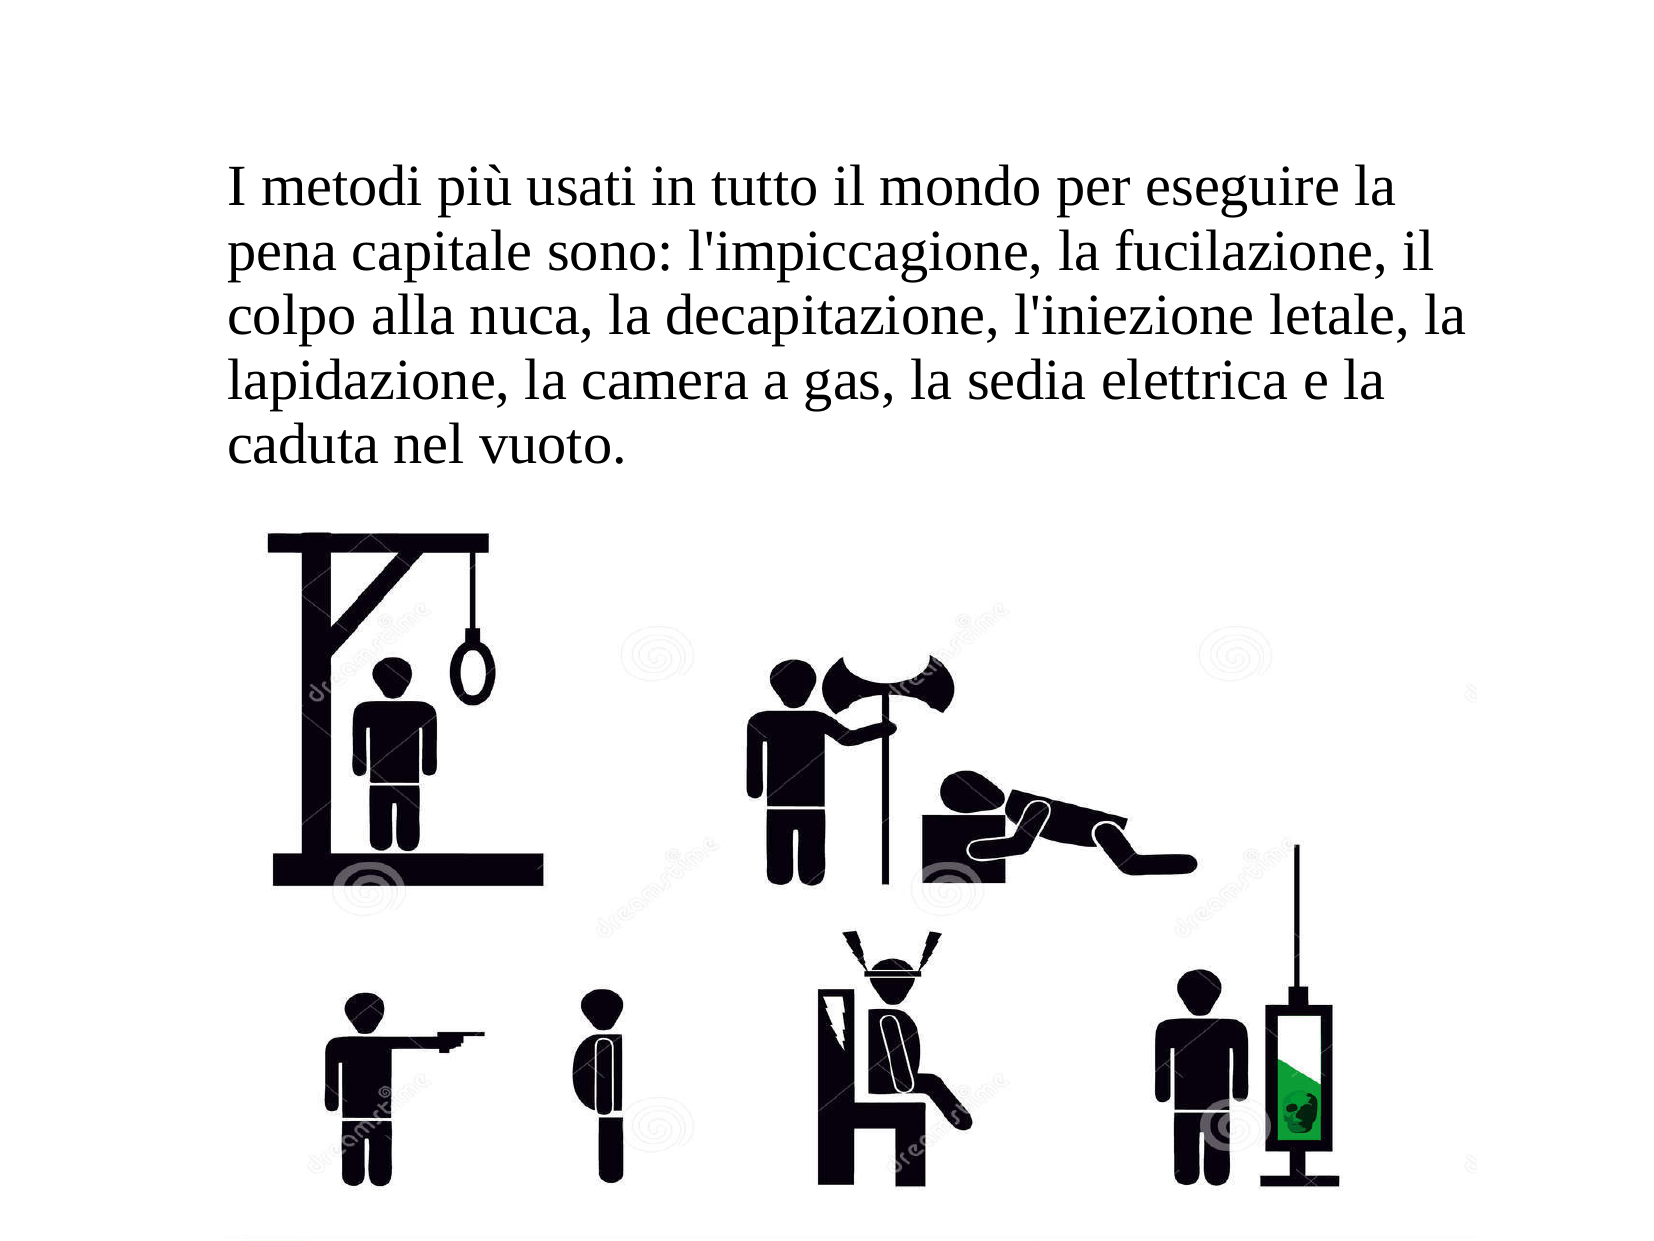

I metodi più usati in tutto il mondo per eseguire la pena capitale sono: l'impiccagione, la fucilazione, il colpo alla nuca, la decapitazione, l'iniezione letale, la lapidazione, la camera a gas, la sedia elettrica e la caduta nel vuoto.